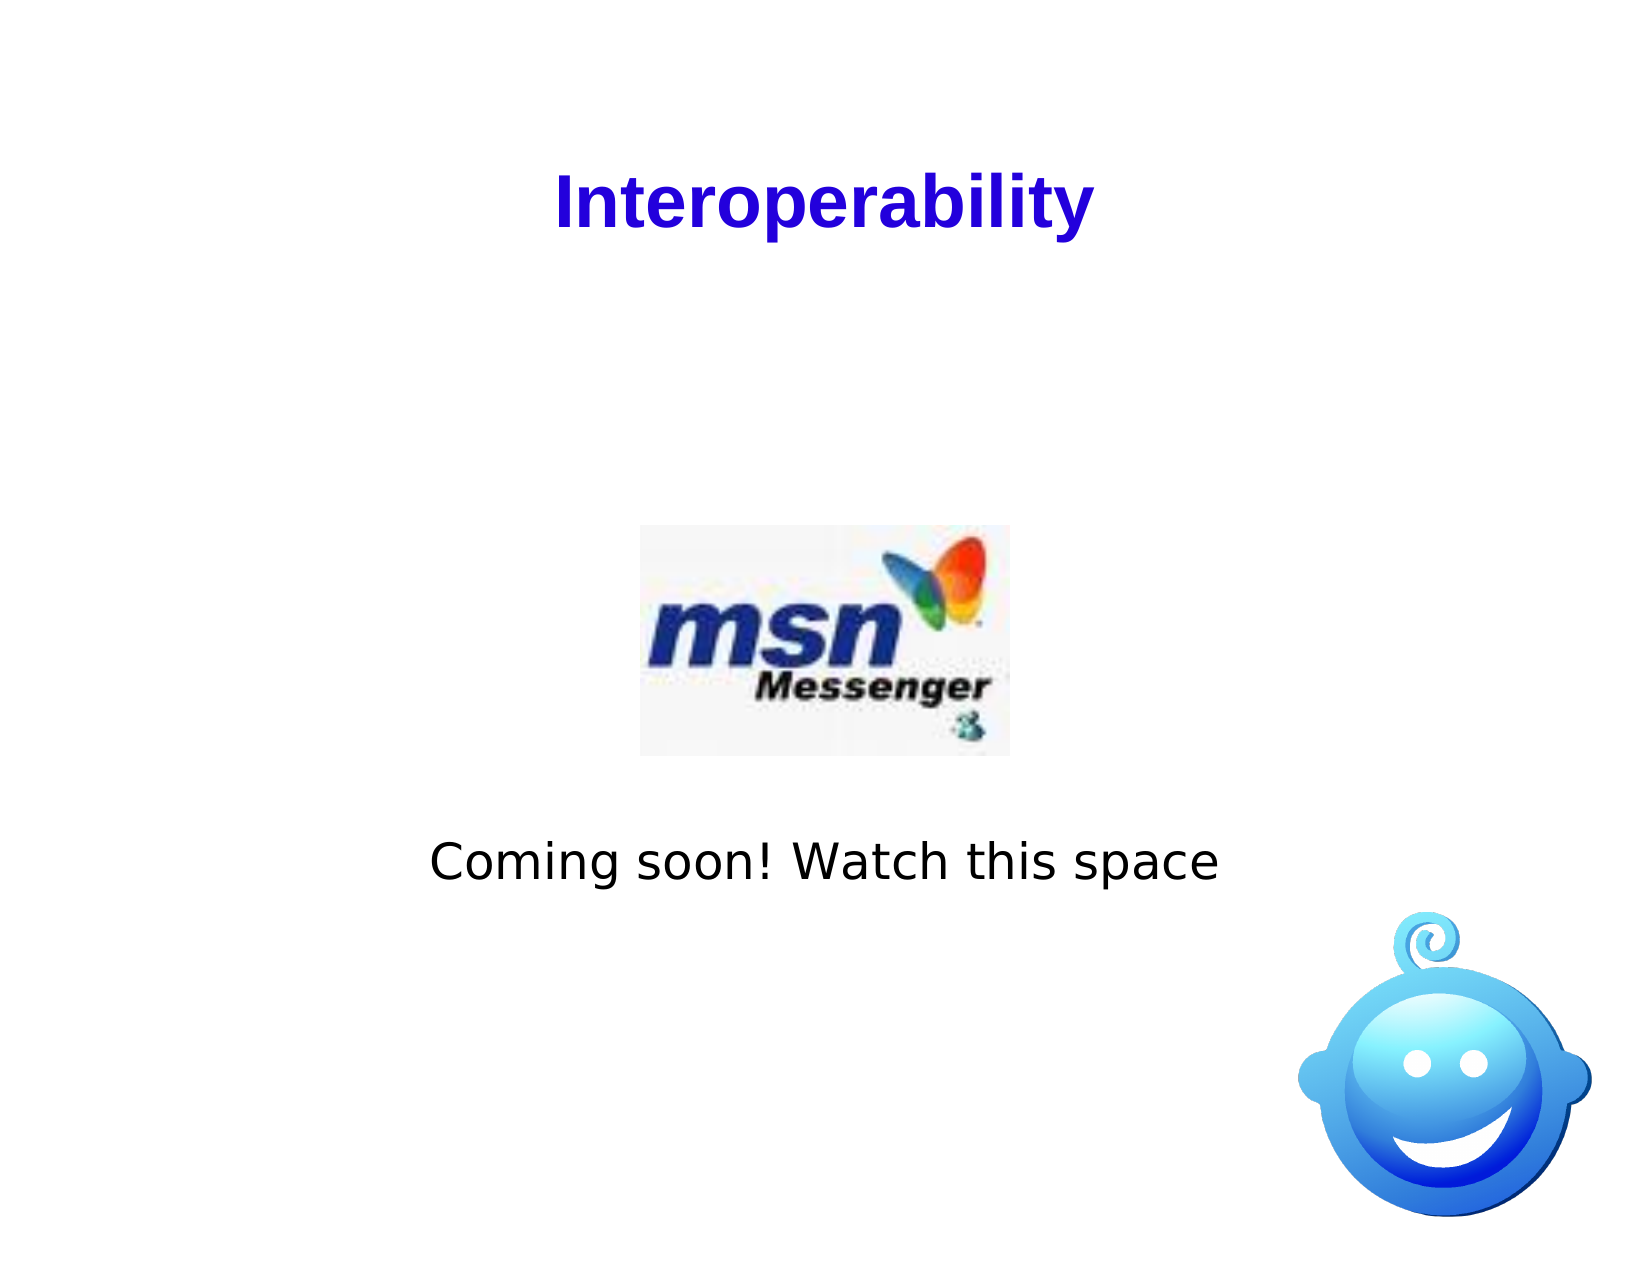

# Interoperability
Coming soon! Watch this space